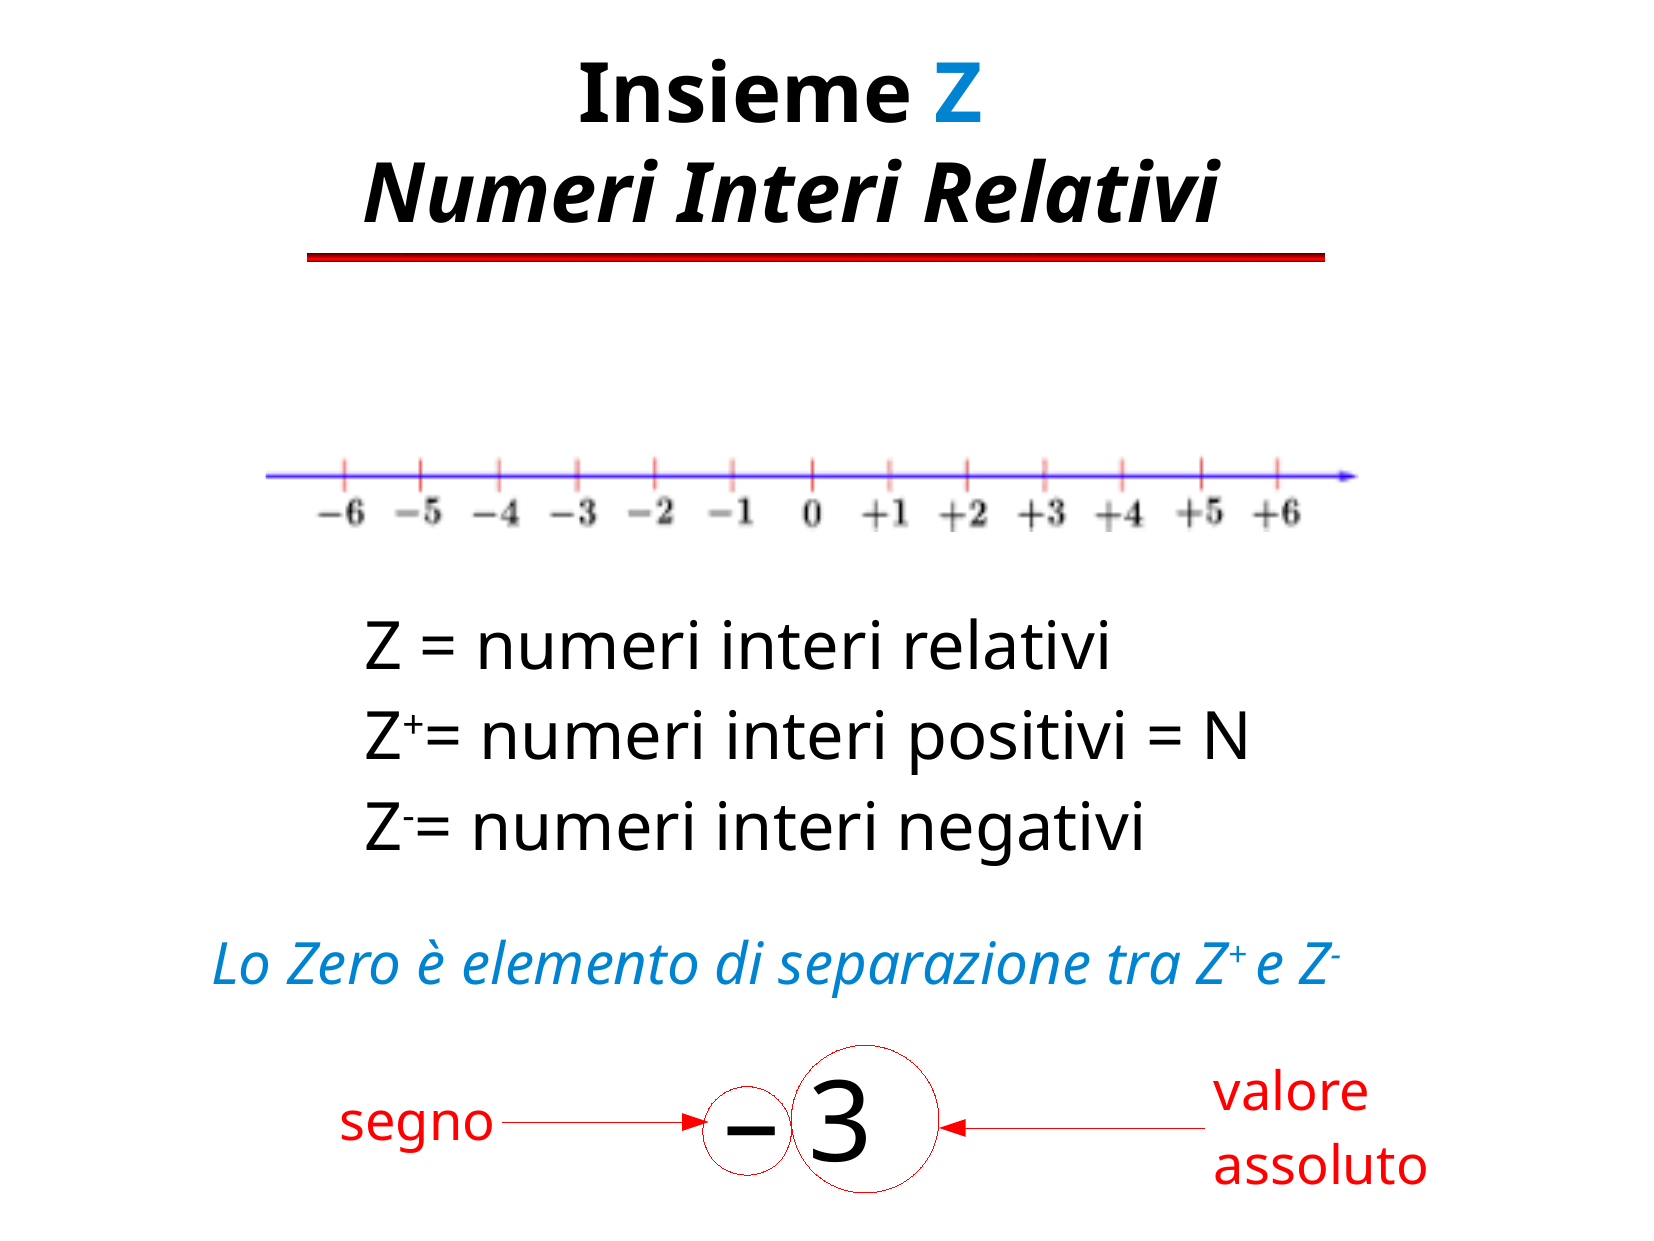

# Insieme Z Numeri Interi Relativi
Z = numeri interi relativi
Z+= numeri interi positivi = N
Z-= numeri interi negativi
Lo Zero è elemento di separazione tra Z+ e Z-
– 3
valore
assoluto
segno